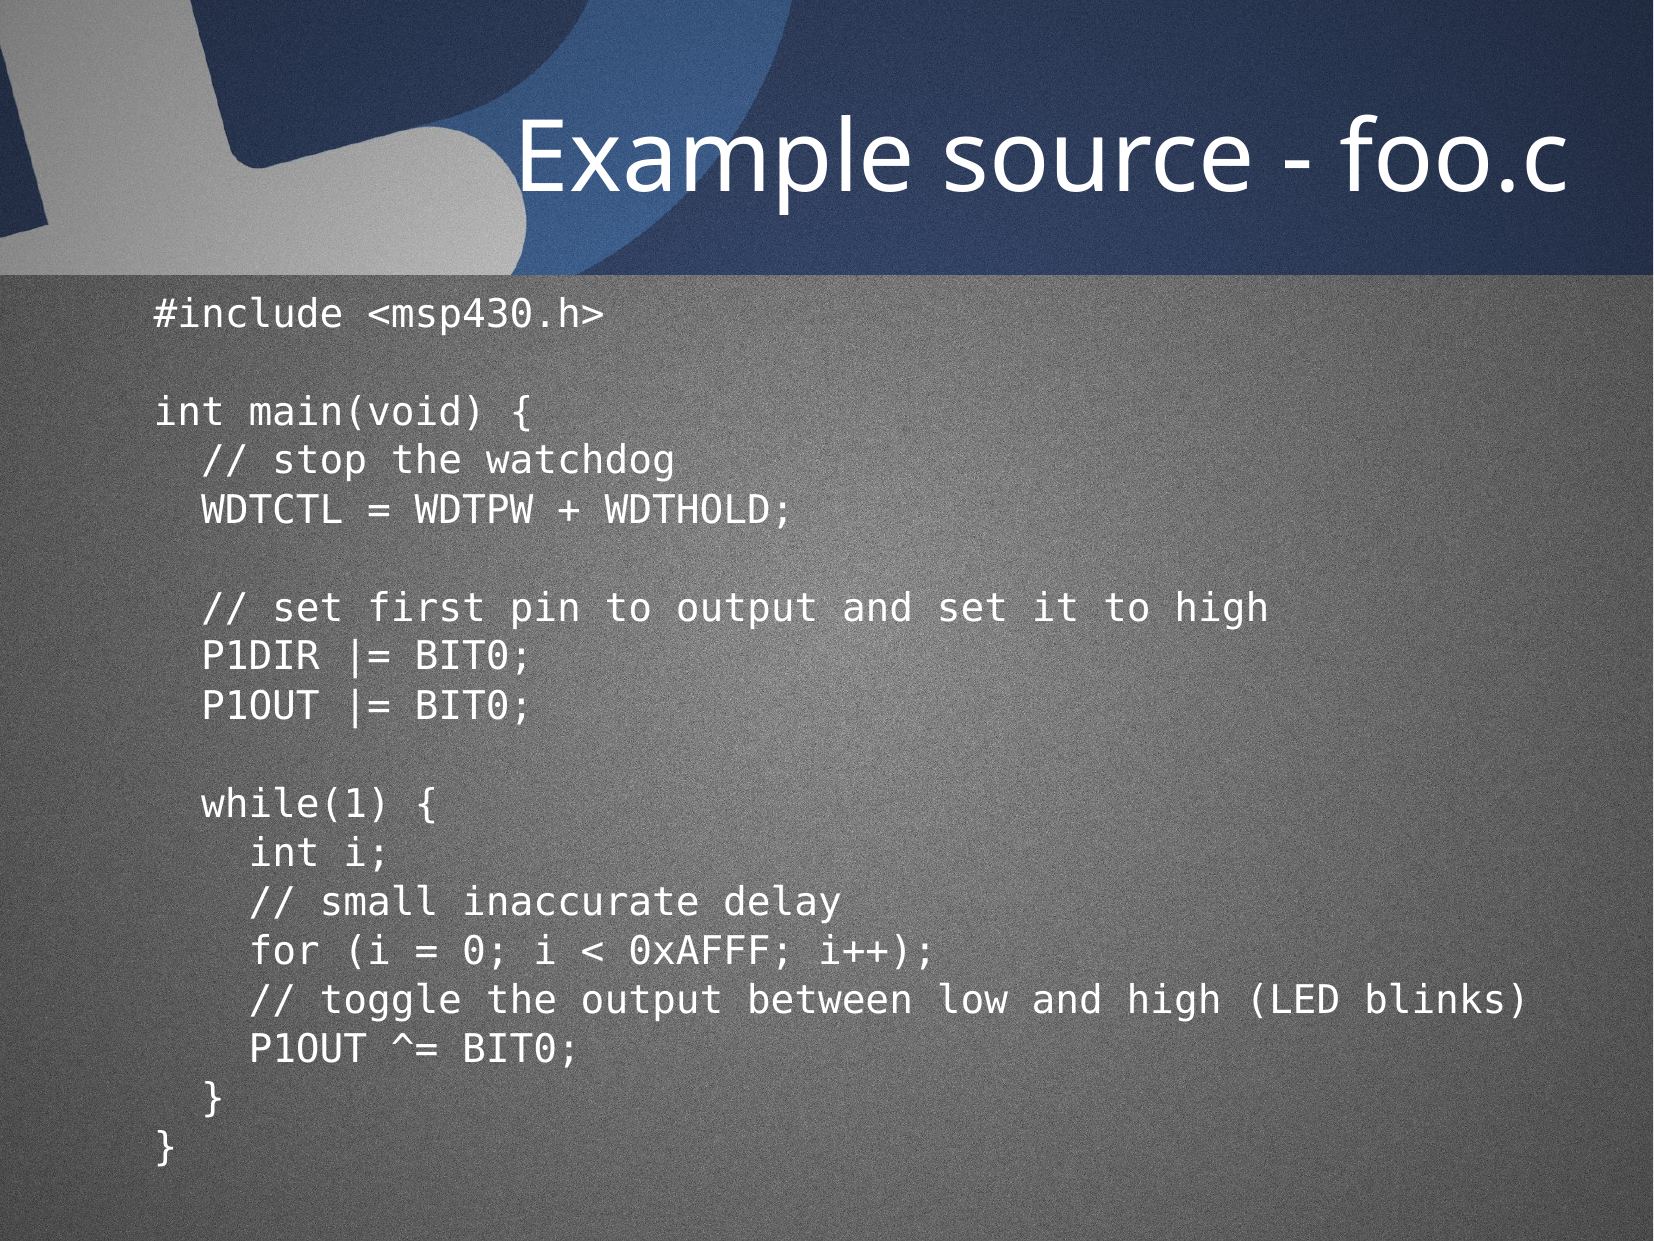

# Example source - foo.c
#include <msp430.h>
int main(void) {
 // stop the watchdog
 WDTCTL = WDTPW + WDTHOLD;
 // set first pin to output and set it to high
 P1DIR |= BIT0;
 P1OUT |= BIT0;
 while(1) {
 int i;
 // small inaccurate delay
 for (i = 0; i < 0xAFFF; i++);
 // toggle the output between low and high (LED blinks)
 P1OUT ^= BIT0;
 }
}